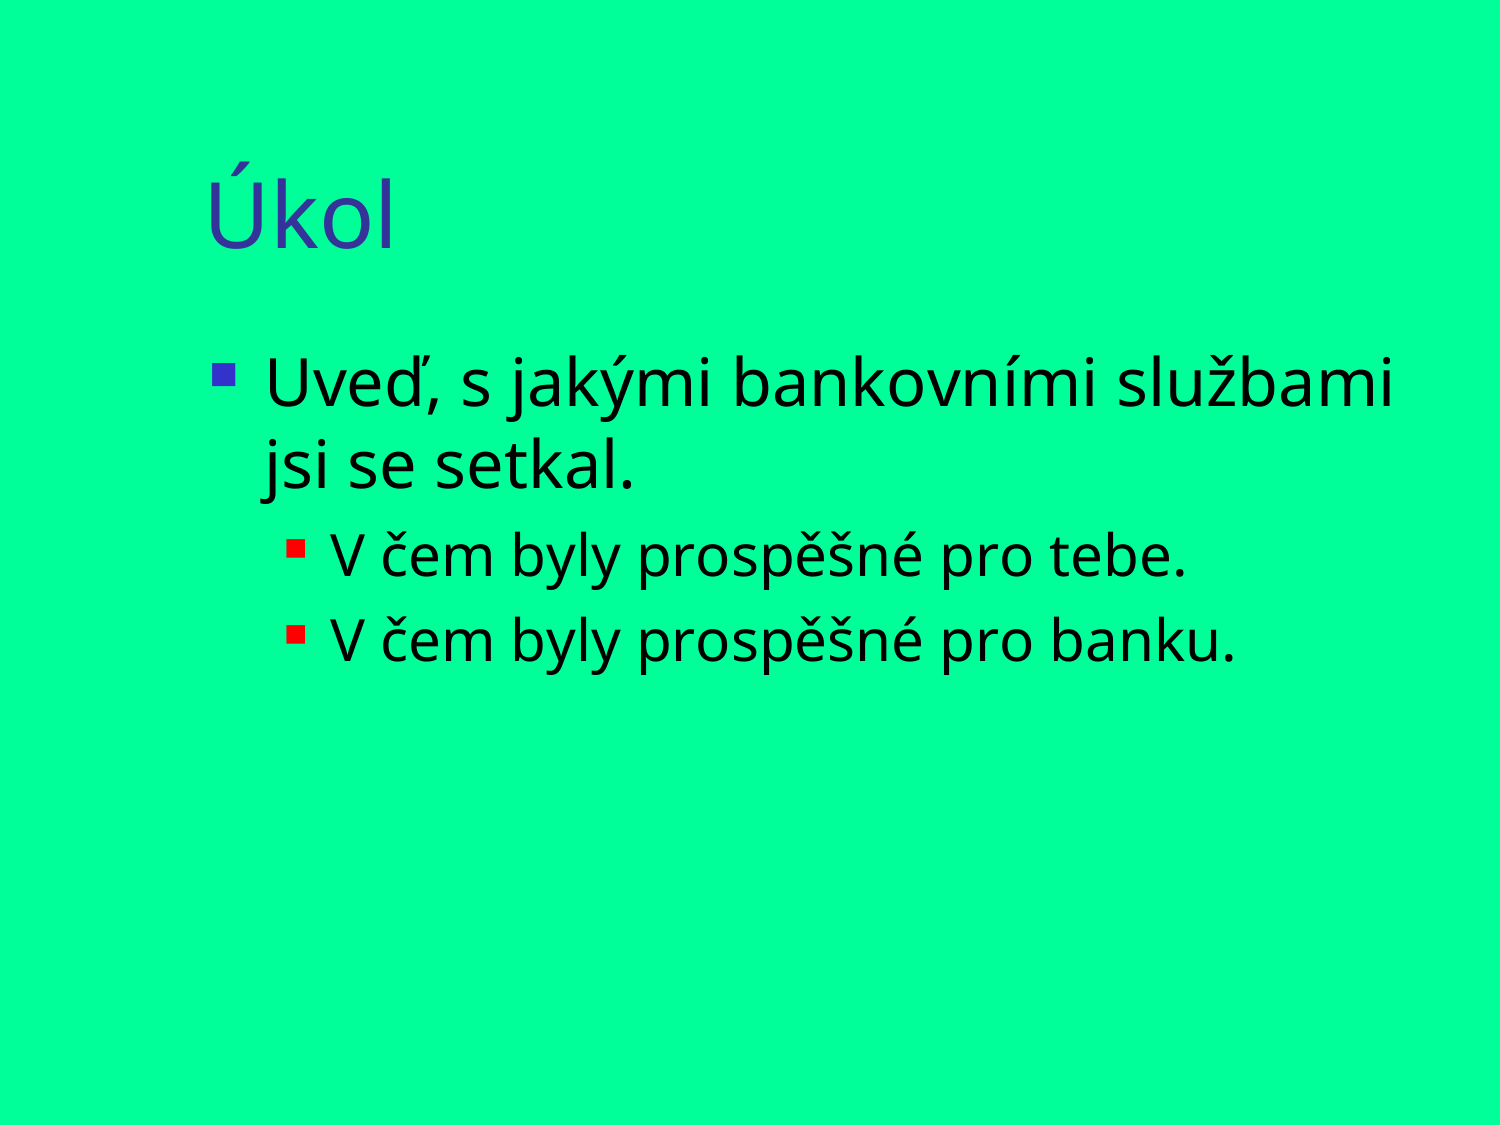

# Úkol
Uveď, s jakými bankovními službami jsi se setkal.
V čem byly prospěšné pro tebe.
V čem byly prospěšné pro banku.